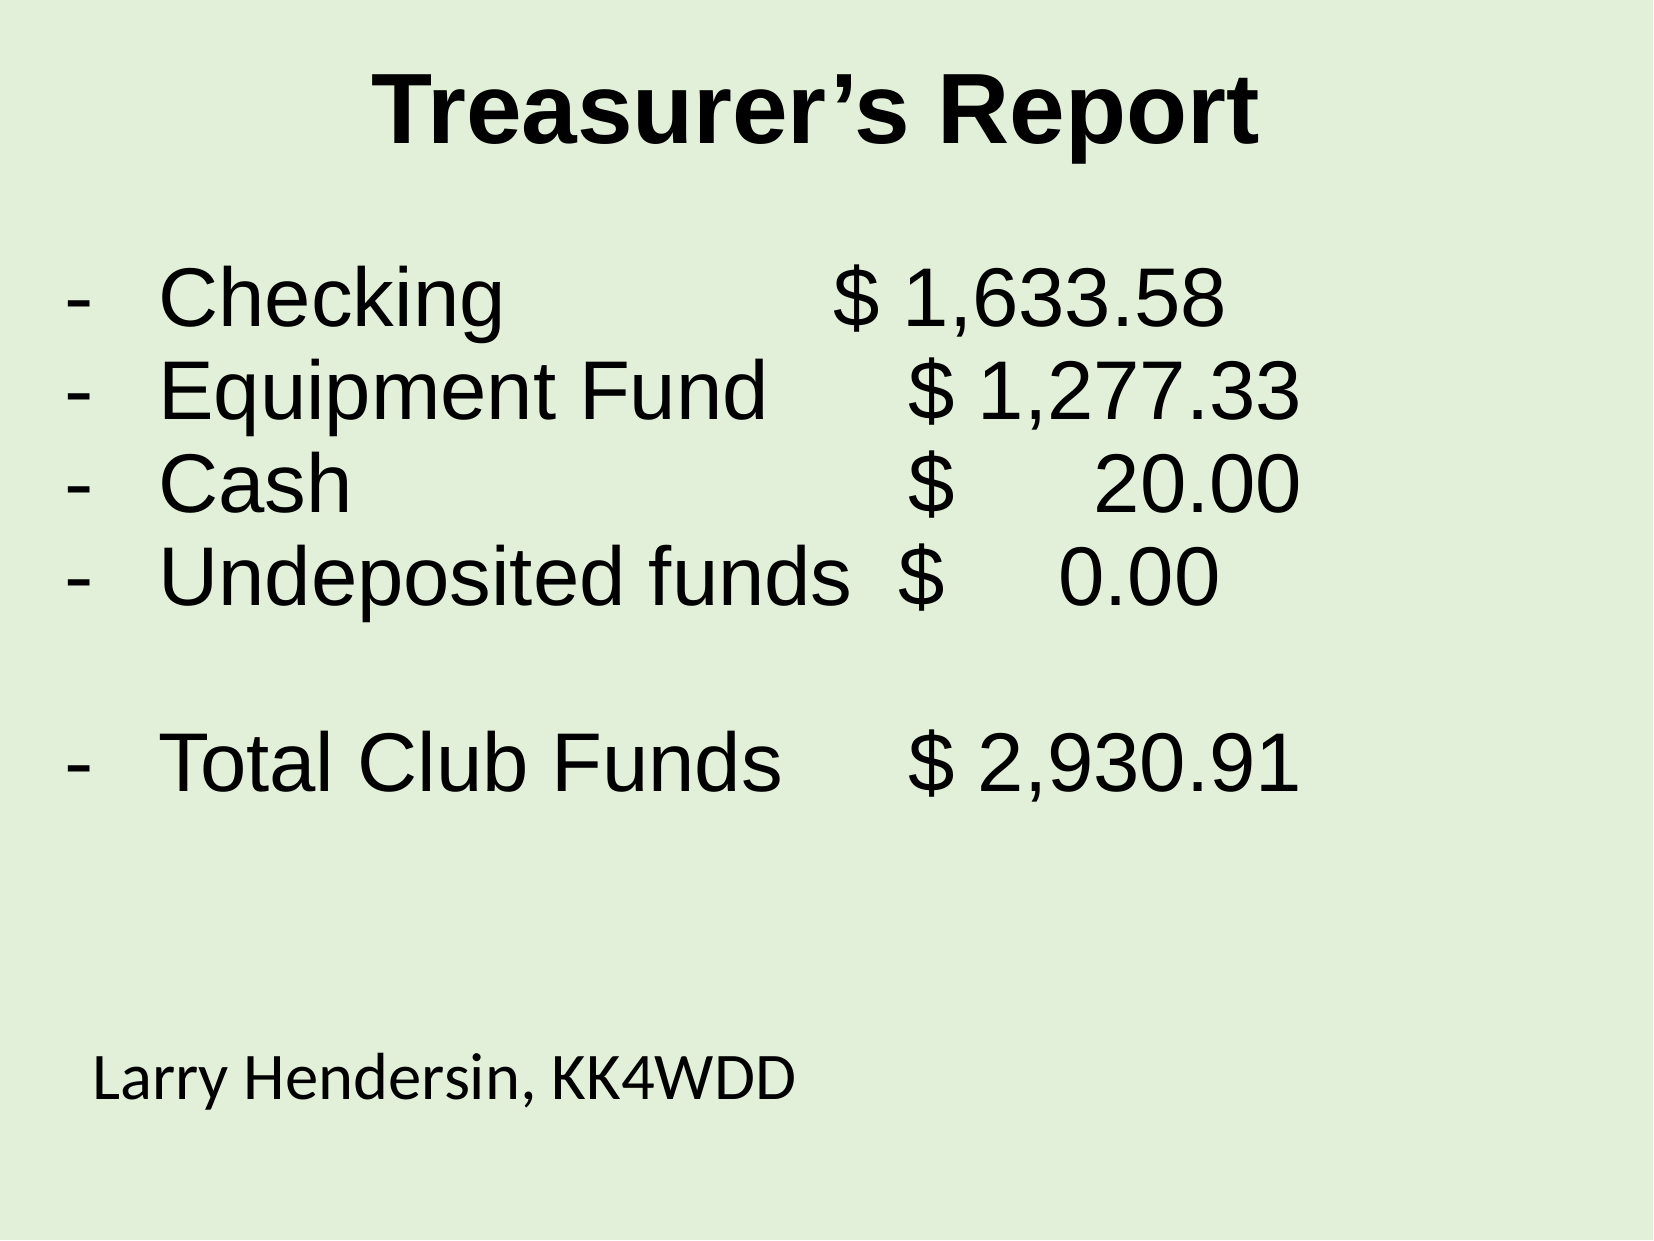

# Treasurer’s Report
Checking 					$ 1,633.58
Equipment Fund		$ 1,277.33
Cash								$ 20.00
Undeposited funds $ 	 	0.00
Total Club Funds		$ 2,930.91
Larry Hendersin, KK4WDD